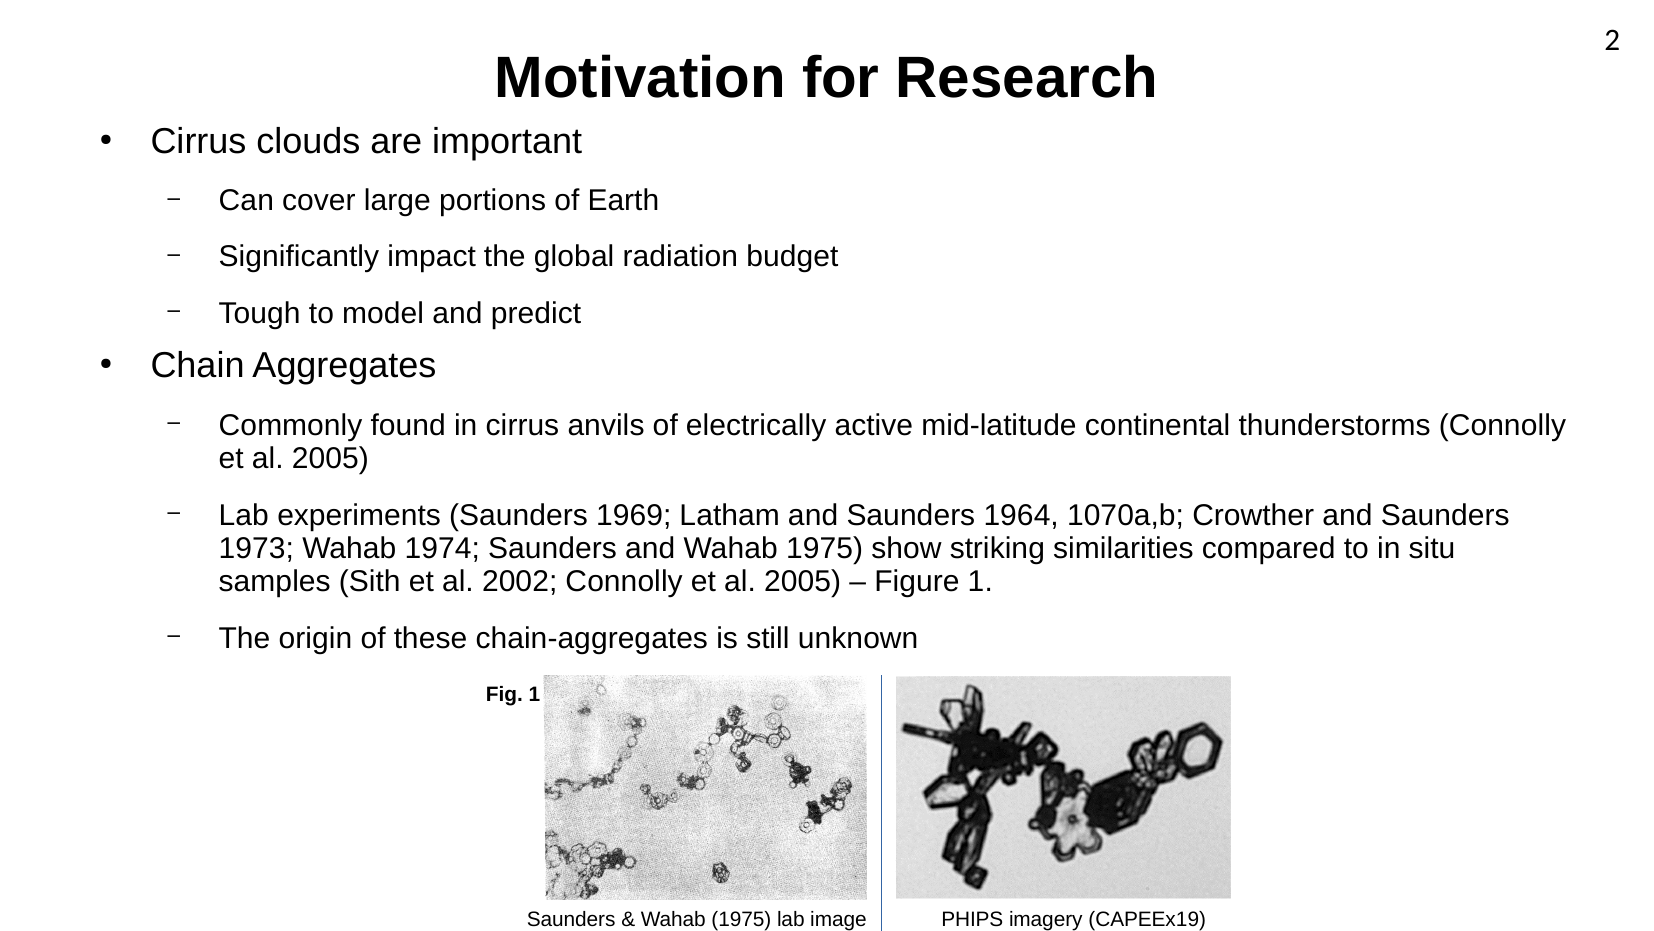

# Motivation for Research
2
Cirrus clouds are important
Can cover large portions of Earth
Significantly impact the global radiation budget
Tough to model and predict
Chain Aggregates
Commonly found in cirrus anvils of electrically active mid-latitude continental thunderstorms (Connolly et al. 2005)
Lab experiments (Saunders 1969; Latham and Saunders 1964, 1070a,b; Crowther and Saunders 1973; Wahab 1974; Saunders and Wahab 1975) show striking similarities compared to in situ samples (Sith et al. 2002; Connolly et al. 2005) – Figure 1.
The origin of these chain-aggregates is still unknown
 Fig. 1
Saunders & Wahab (1975) lab image
PHIPS imagery (CAPEEx19)